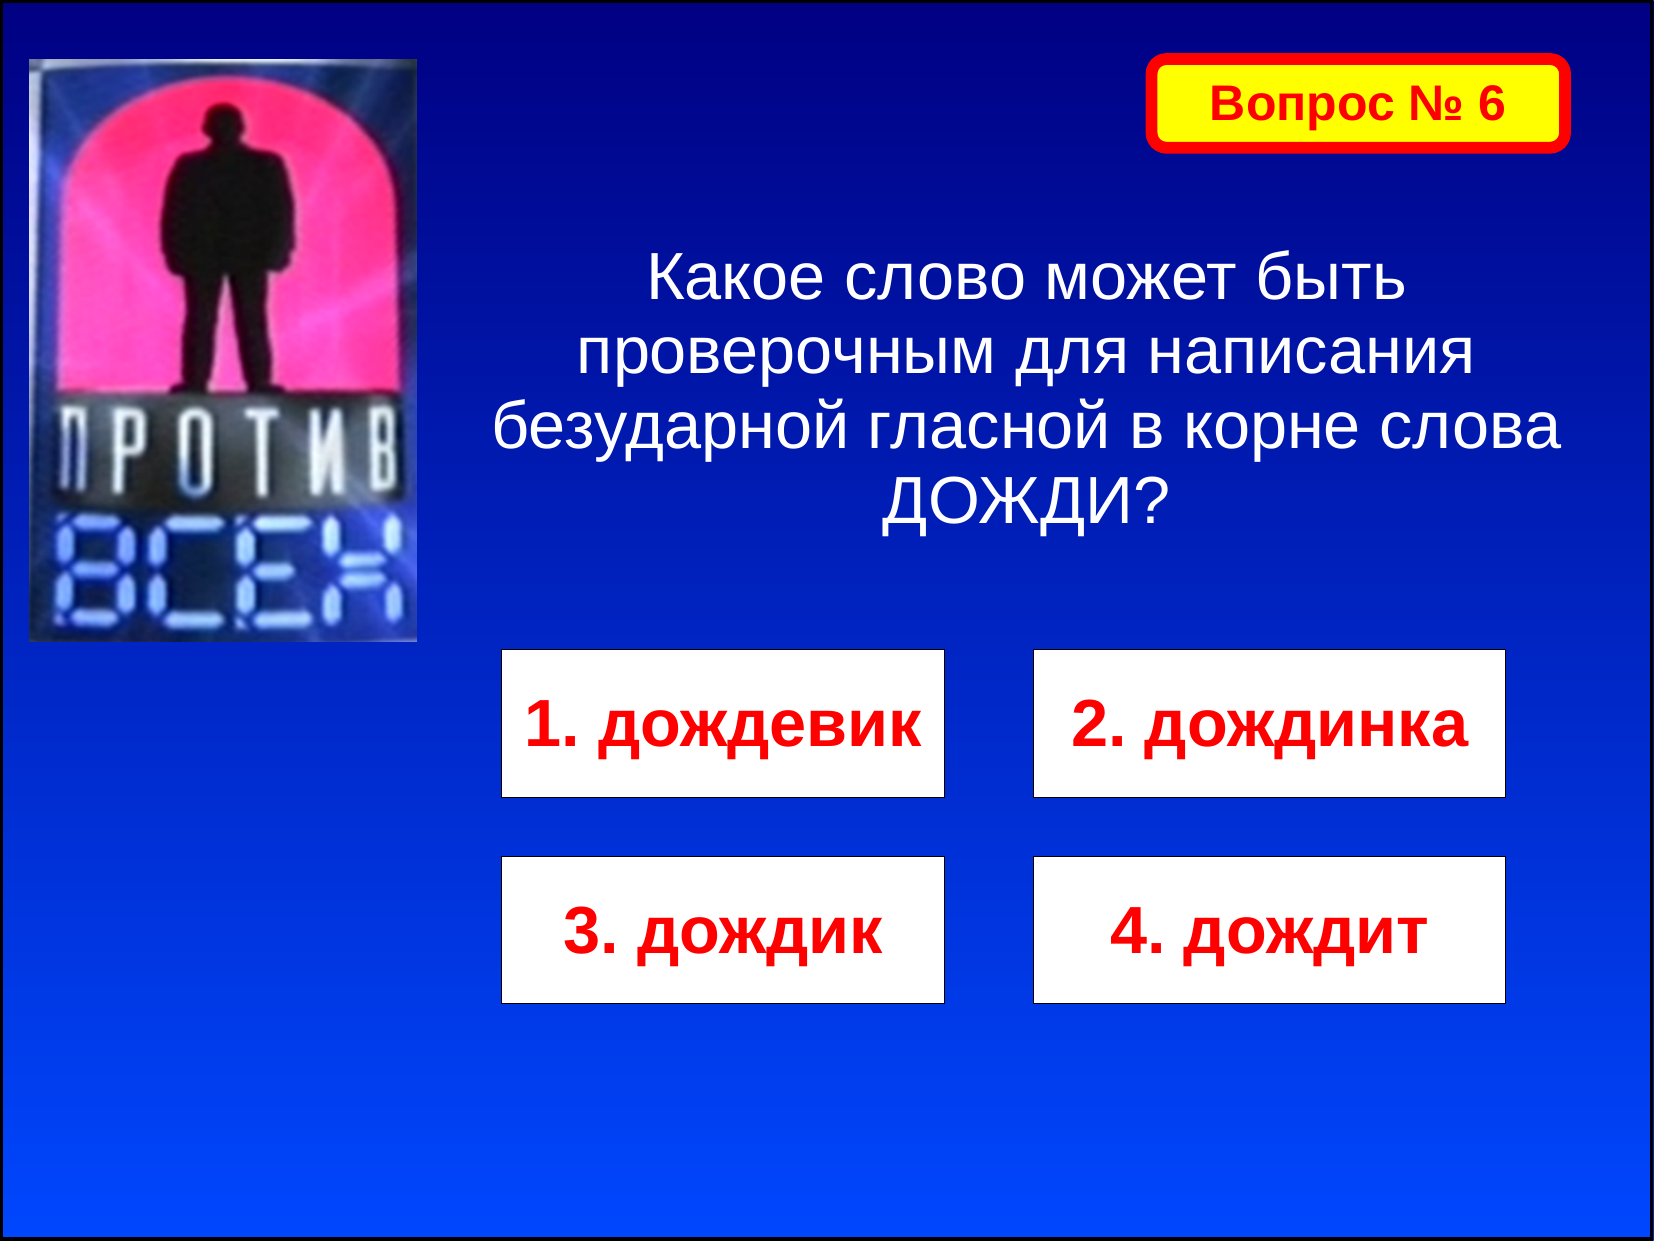

Вопрос № 6
Какое слово может быть проверочным для написания безударной гласной в корне слова ДОЖДИ?
1. дождевик
2. дождинка
3. дождик
4. дождит